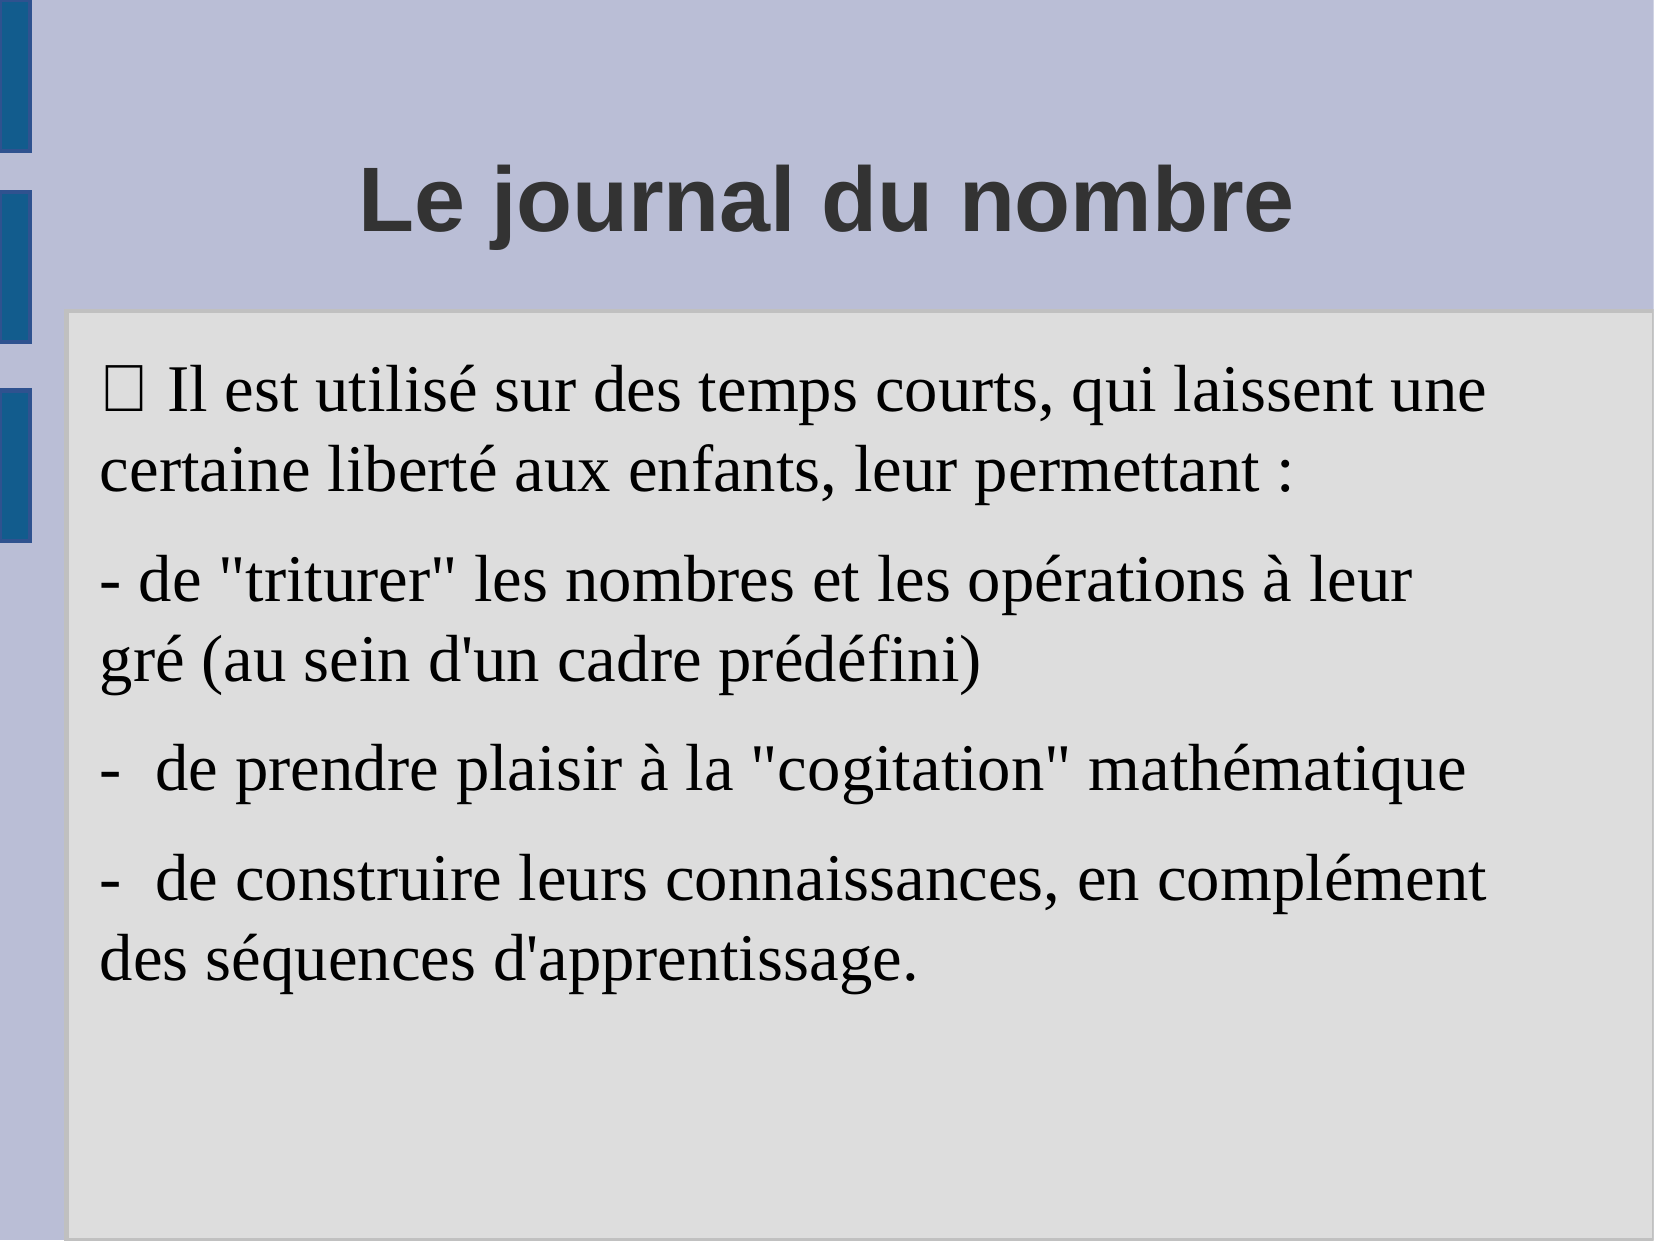

# Le journal du nombre
 Il est utilisé sur des temps courts, qui laissent une certaine liberté aux enfants, leur permettant :
- de "triturer" les nombres et les opérations à leur gré (au sein d'un cadre prédéfini)
- de prendre plaisir à la "cogitation" mathématique
- de construire leurs connaissances, en complément des séquences d'apprentissage.